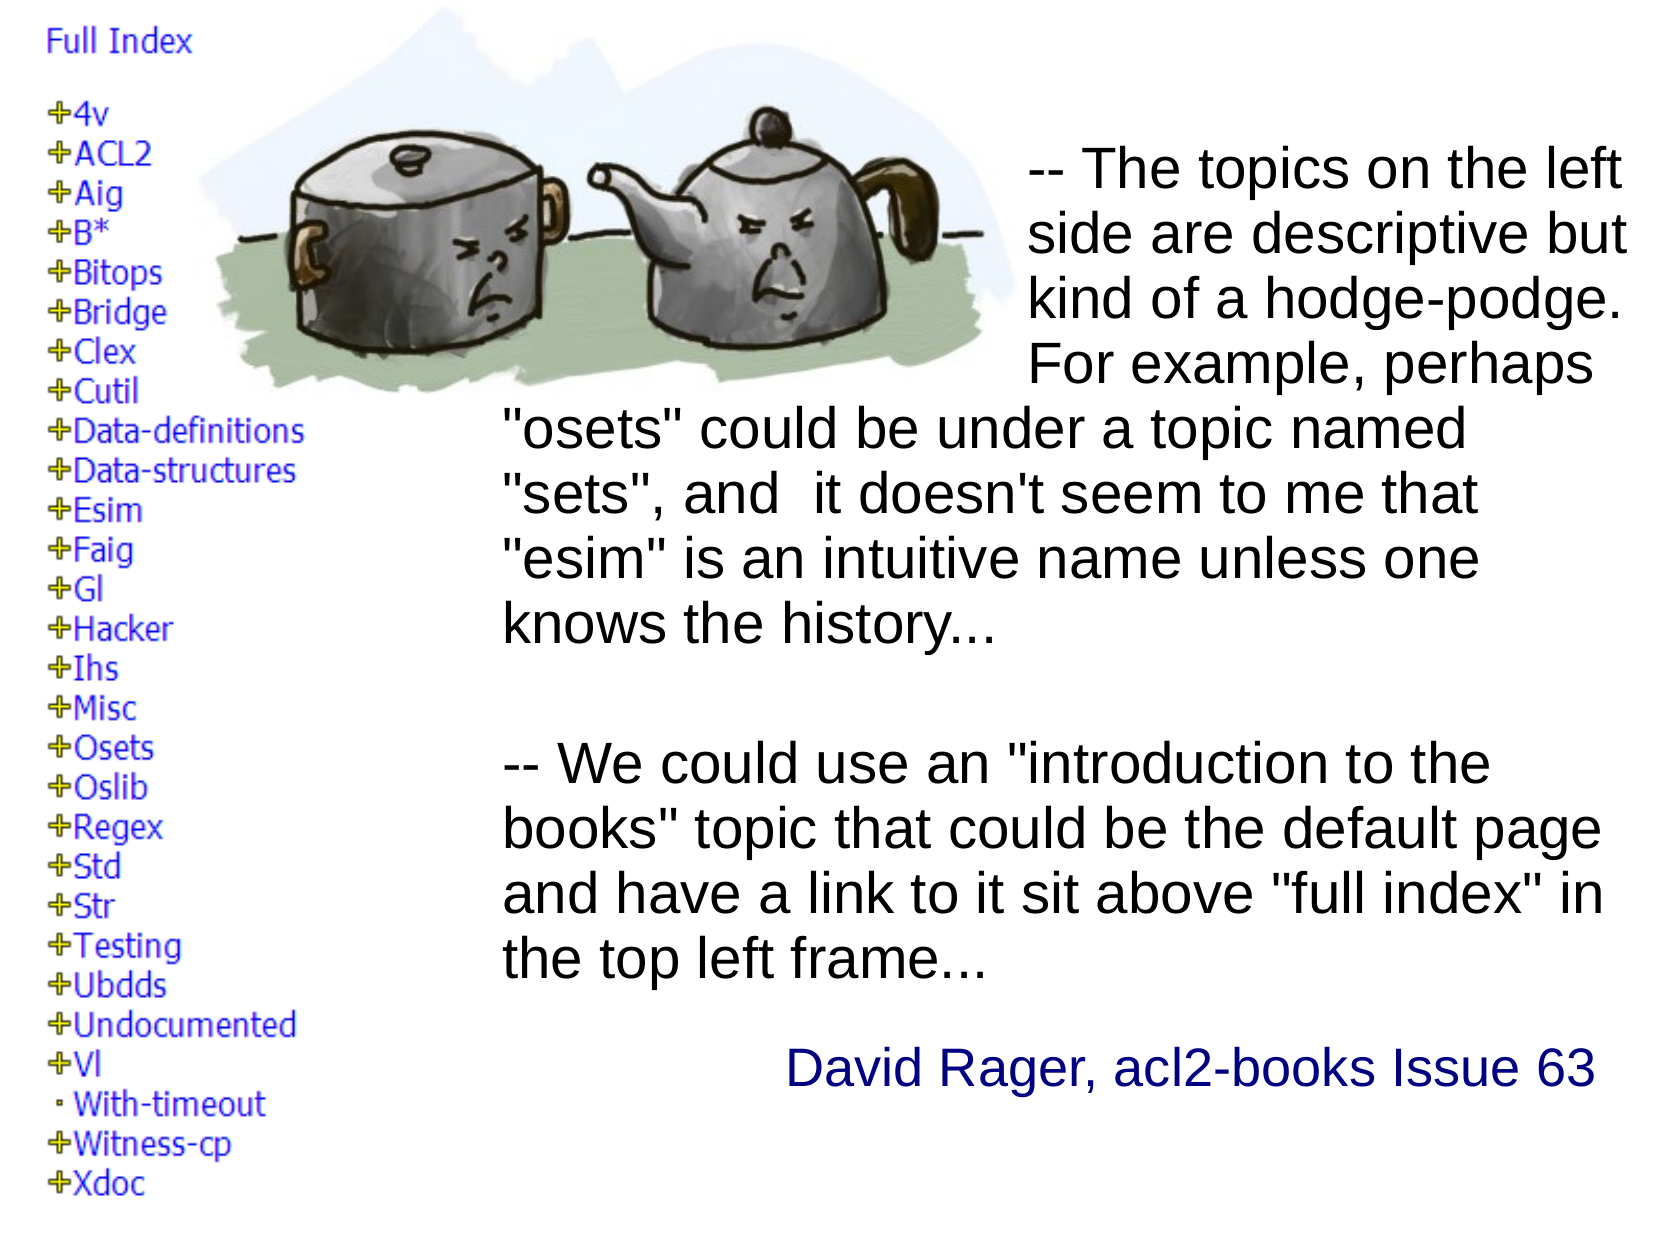

-- The topics on the left
							side are descriptive but
							kind of a hodge-podge.
							For example, perhaps "osets" could be under a topic named "sets", and it doesn't seem to me that "esim" is an intuitive name unless one knows the history...
-- We could use an "introduction to the books" topic that could be the default page and have a link to it sit above "full index" in the top left frame...
David Rager, acl2-books Issue 63